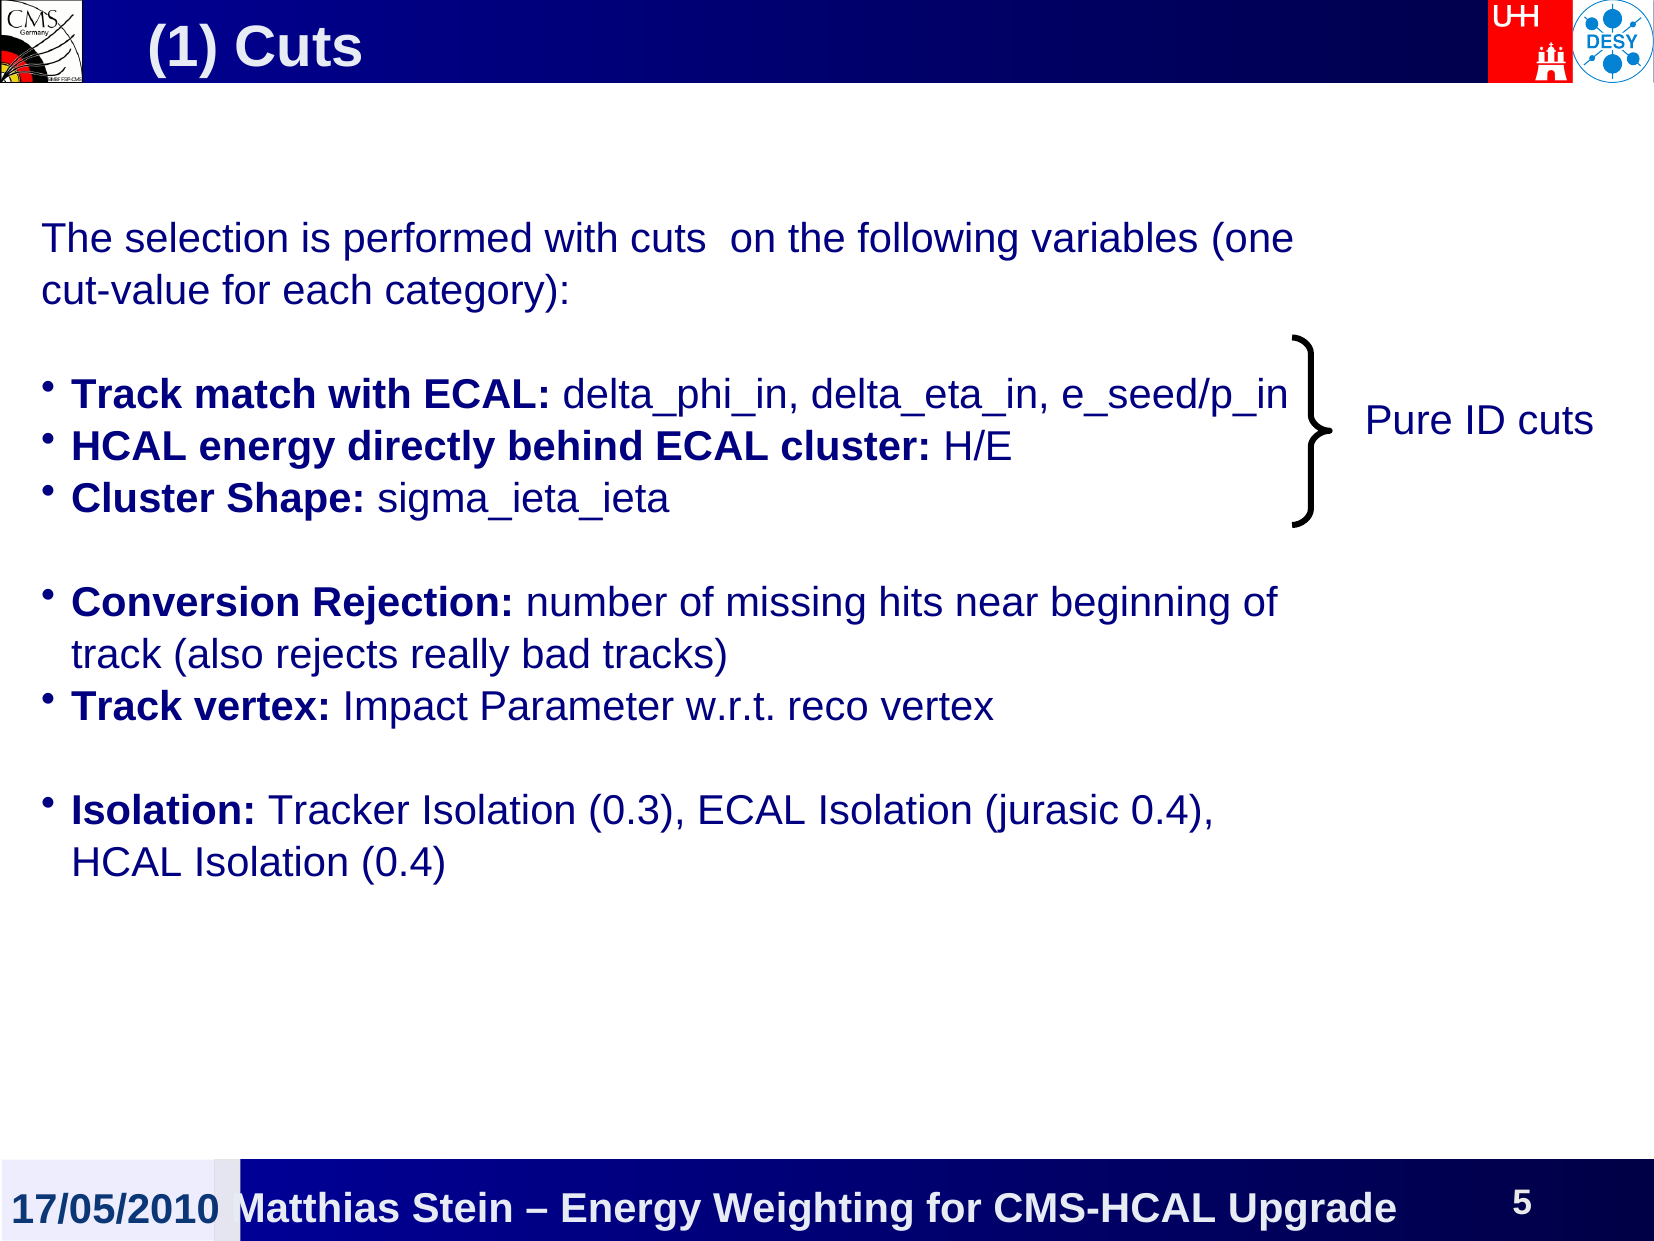

# (1) Cuts
The selection is performed with cuts on the following variables (one cut-value for each category):
Track match with ECAL: delta_phi_in, delta_eta_in, e_seed/p_in
HCAL energy directly behind ECAL cluster: H/E
Cluster Shape: sigma_ieta_ieta
Conversion Rejection: number of missing hits near beginning of track (also rejects really bad tracks)
Track vertex: Impact Parameter w.r.t. reco vertex
Isolation: Tracker Isolation (0.3), ECAL Isolation (jurasic 0.4), HCAL Isolation (0.4)
Pure ID cuts